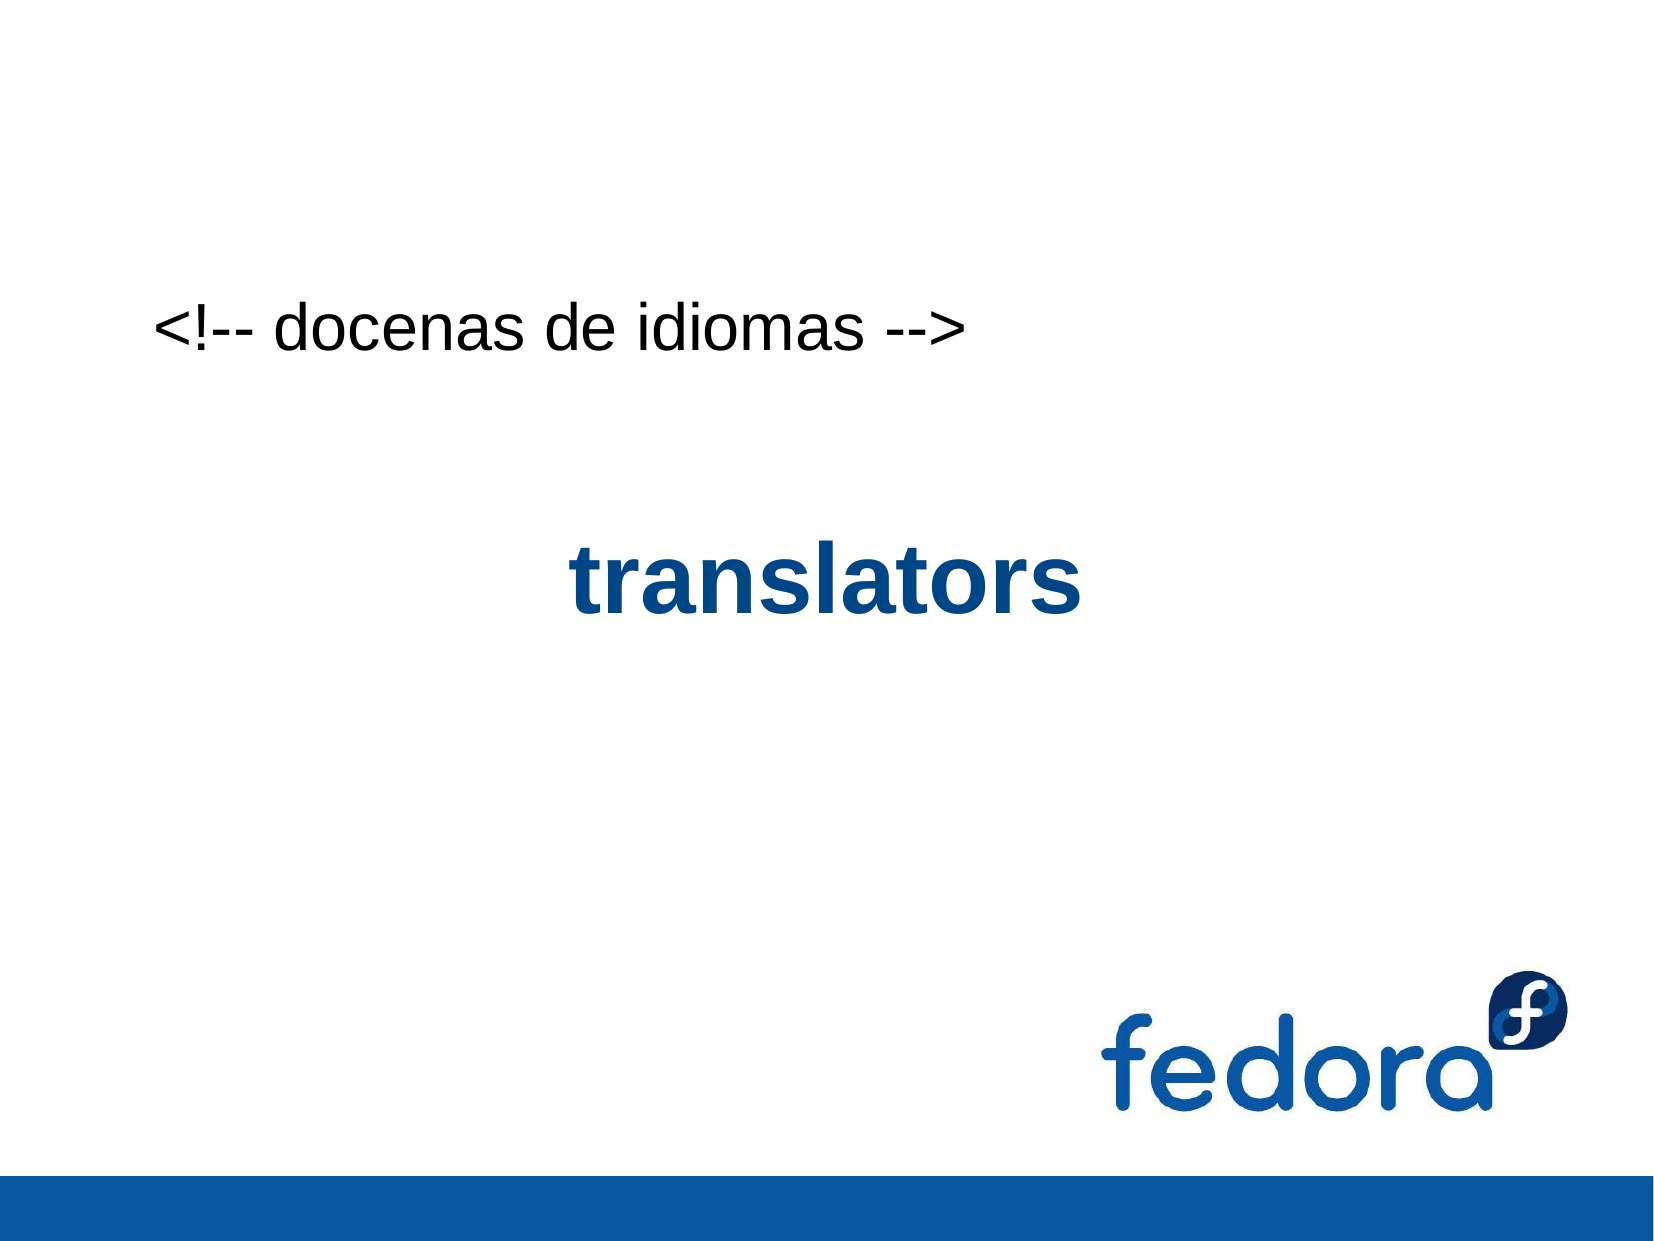

# translators
<!-- docenas de idiomas -->